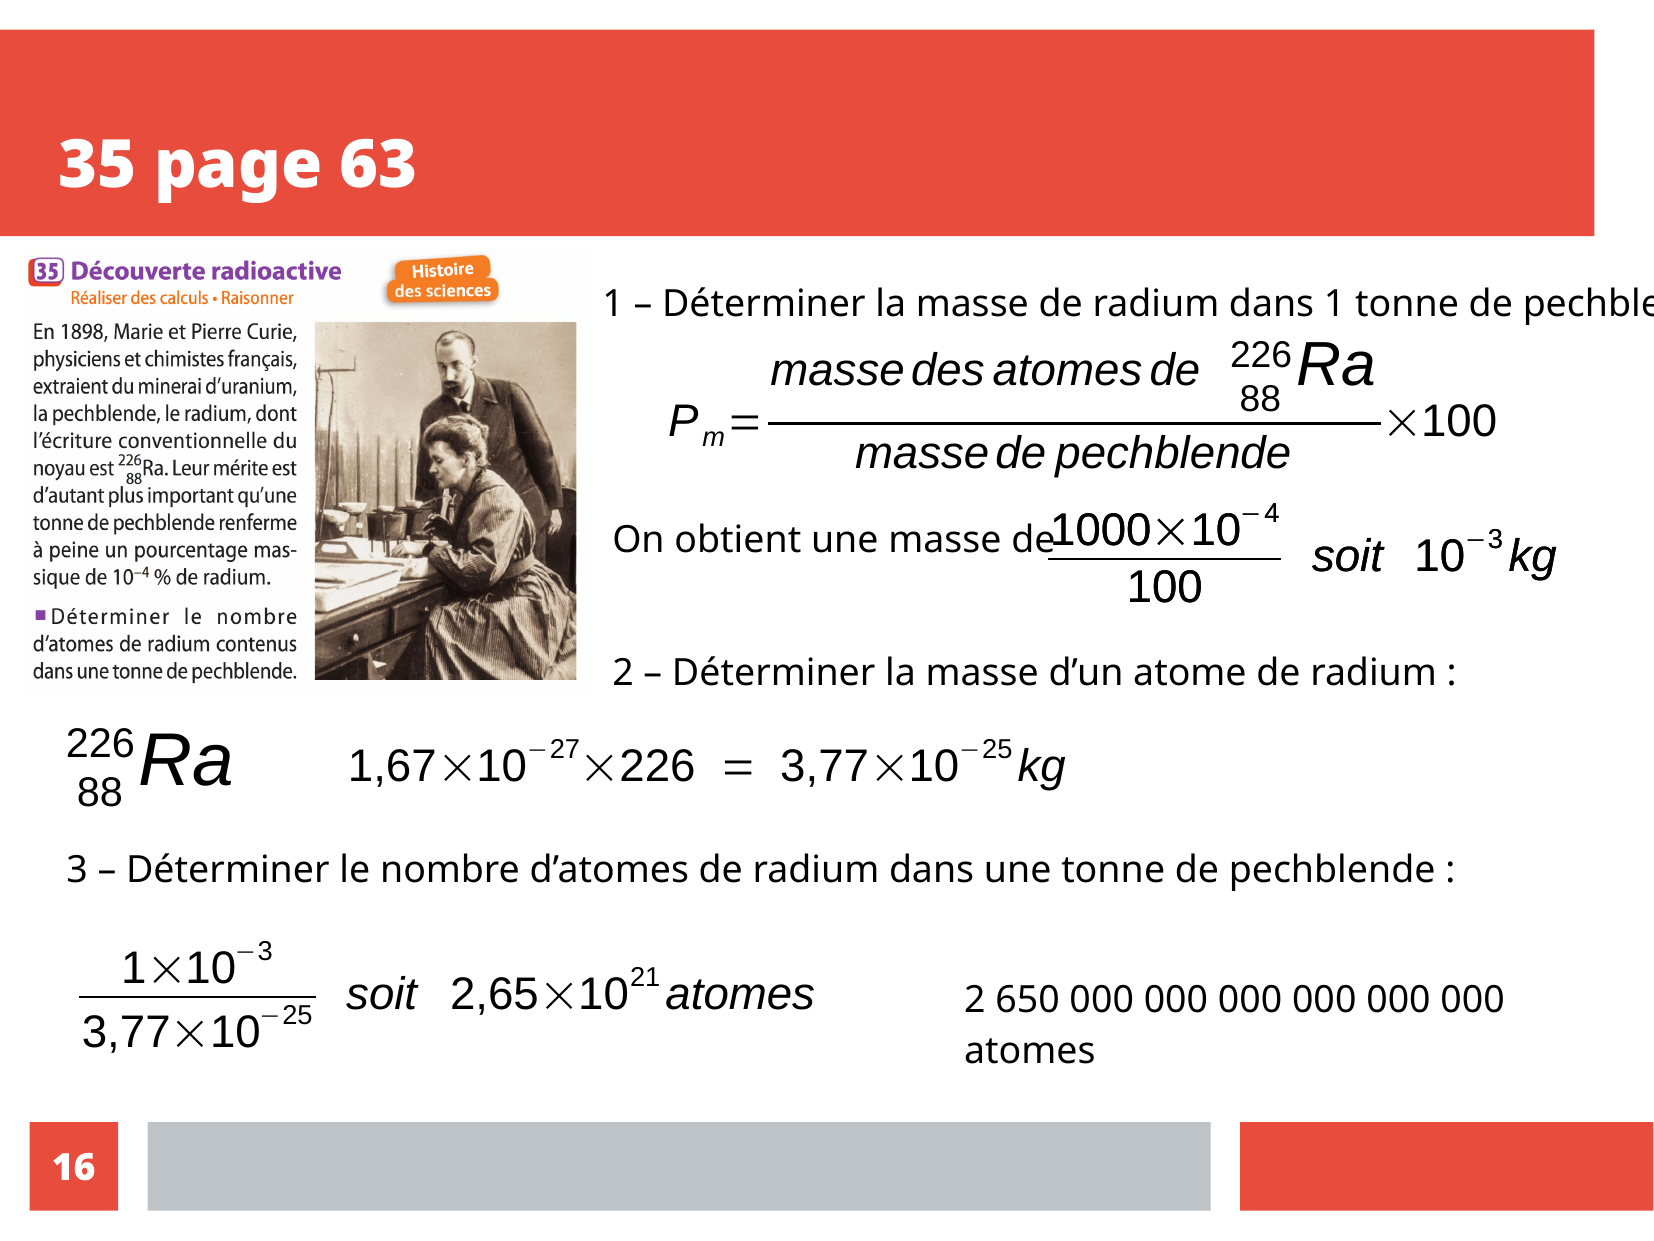

# 35 page 63
1 – Déterminer la masse de radium dans 1 tonne de pechblende
On obtient une masse de
2 – Déterminer la masse d’un atome de radium :
3 – Déterminer le nombre d’atomes de radium dans une tonne de pechblende :
2 650 000 000 000 000 000 000 atomes
16